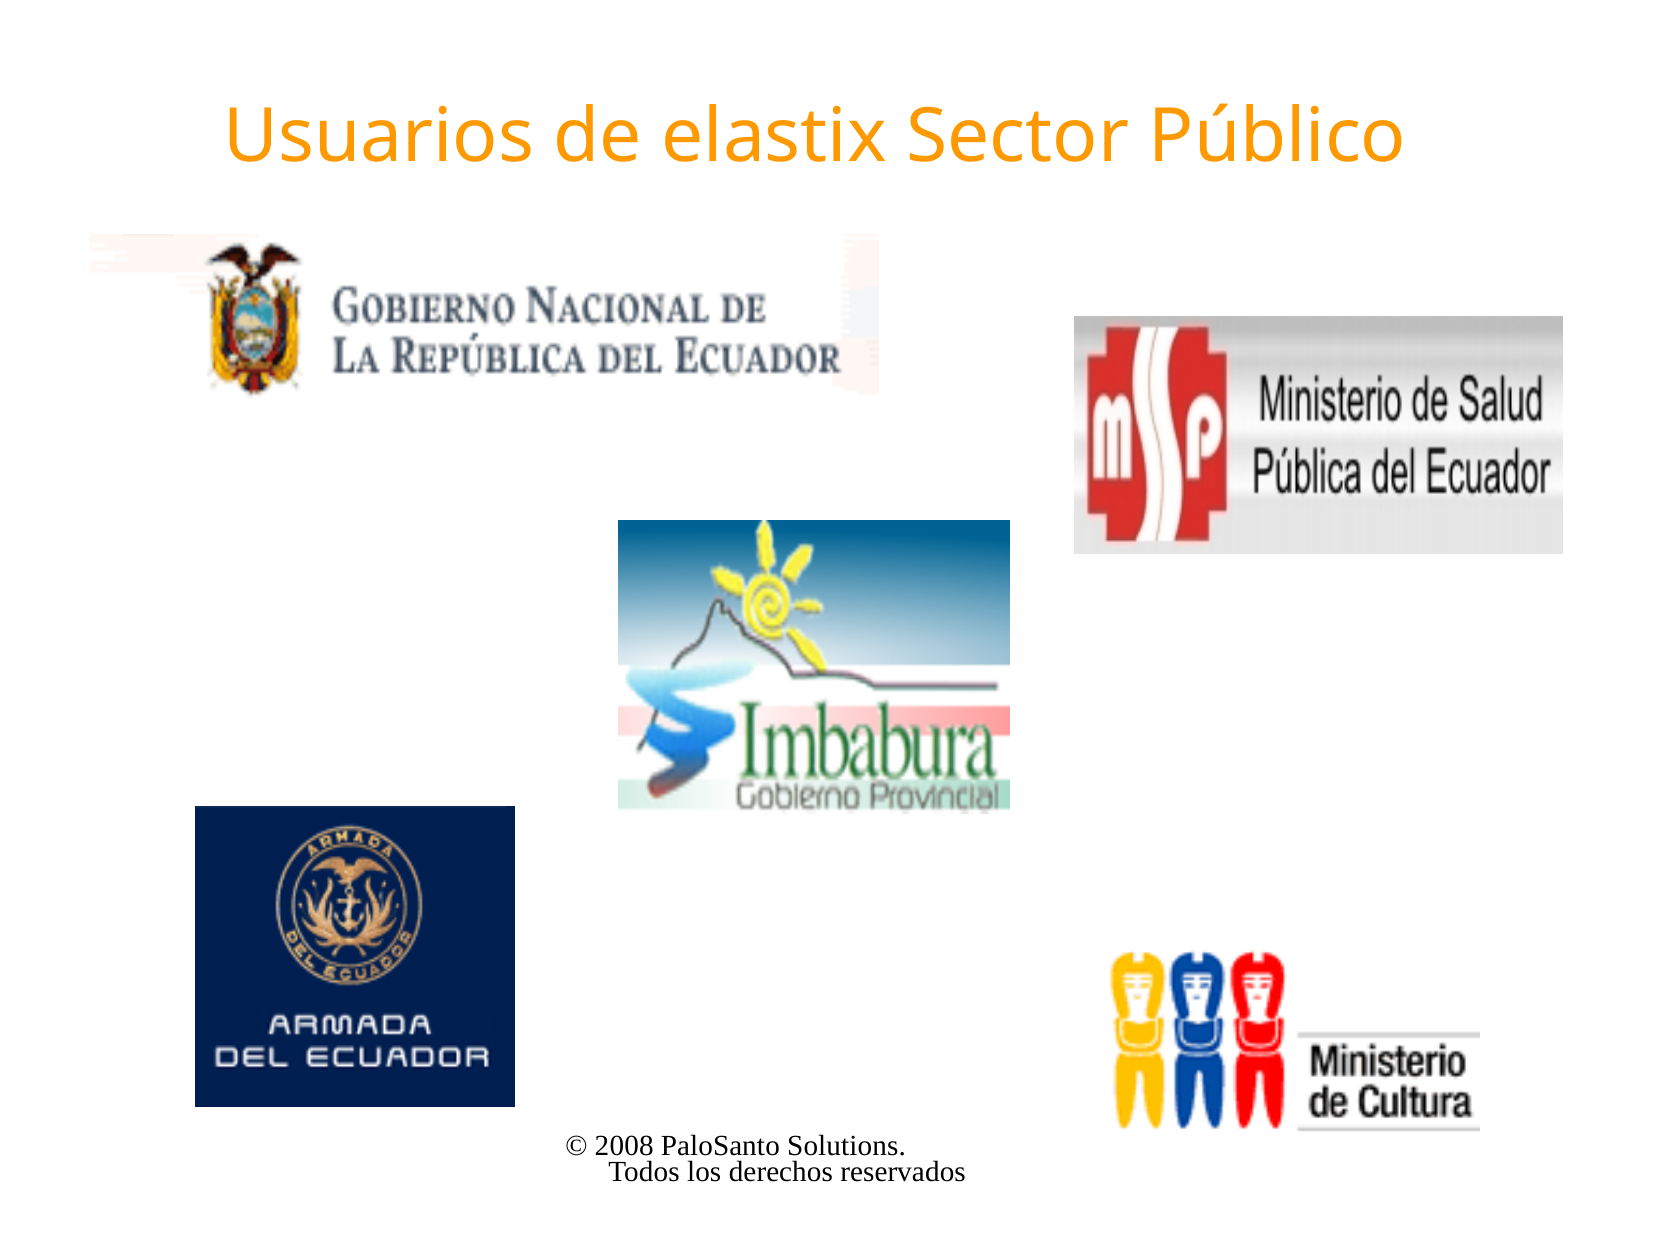

# Usuarios de elastix Sector Público
© 2008 PaloSanto Solutions. Todos los derechos reservados